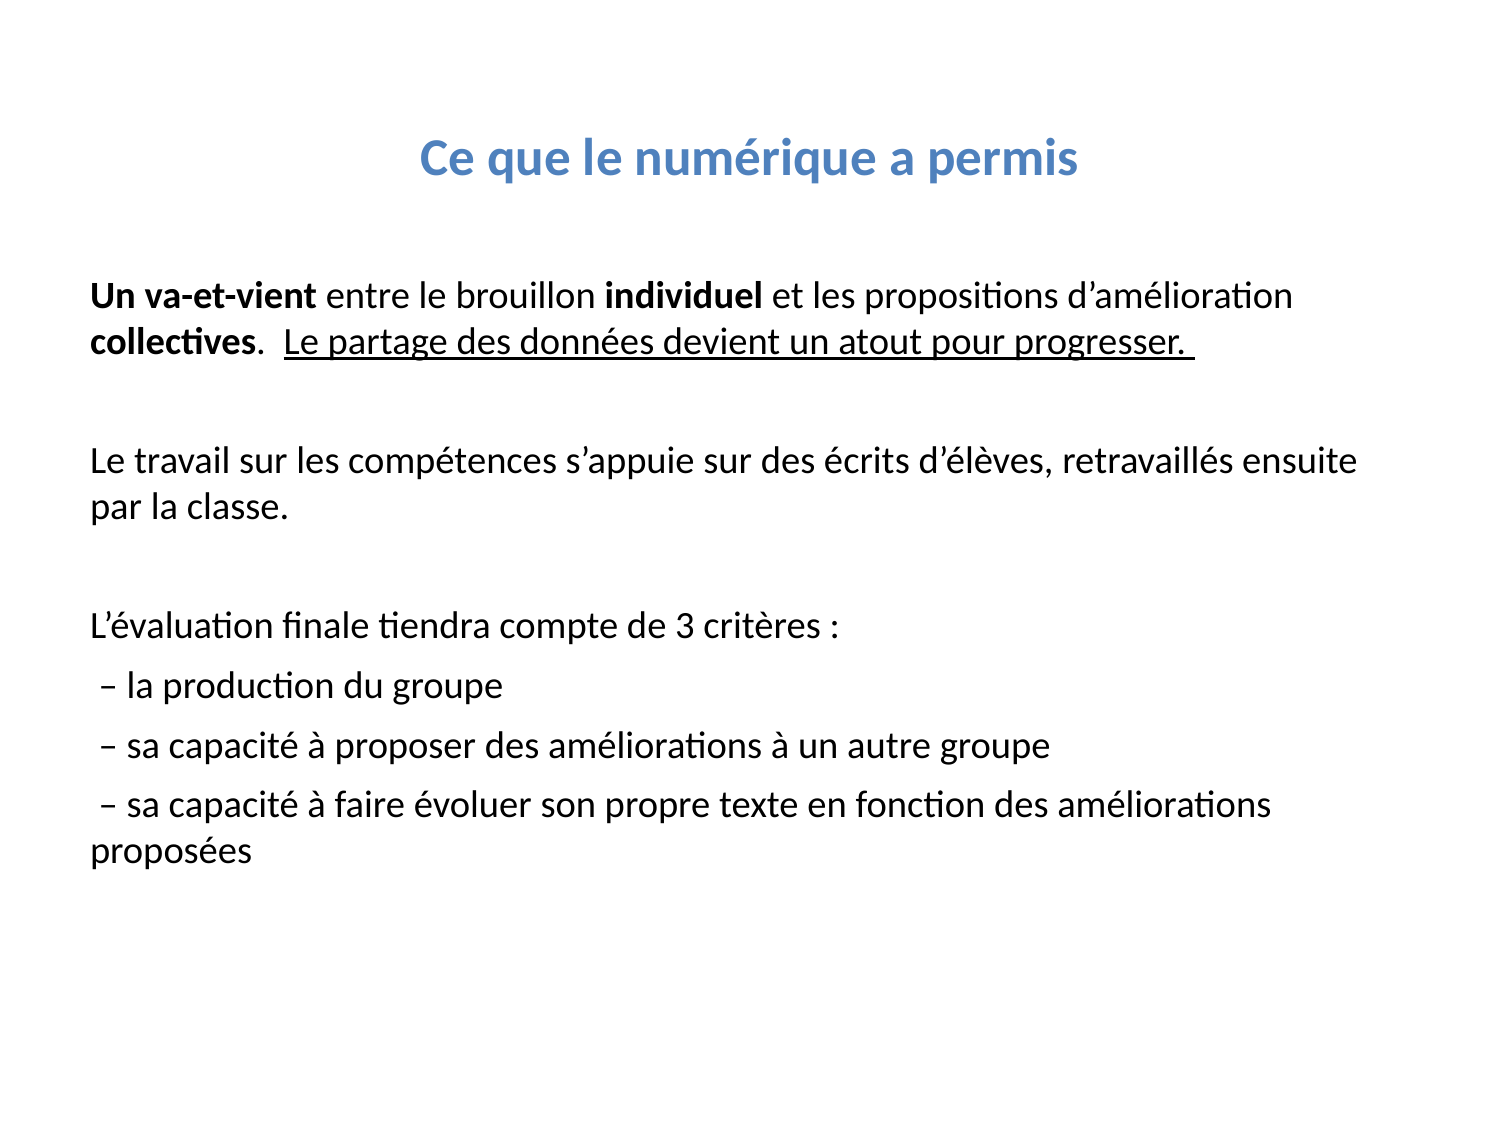

# Ce que le numérique a permis
Un va-et-vient entre le brouillon individuel et les propositions d’amélioration collectives. Le partage des données devient un atout pour progresser.
Le travail sur les compétences s’appuie sur des écrits d’élèves, retravaillés ensuite par la classe.
L’évaluation finale tiendra compte de 3 critères :
 – la production du groupe
 – sa capacité à proposer des améliorations à un autre groupe
 – sa capacité à faire évoluer son propre texte en fonction des améliorations proposées